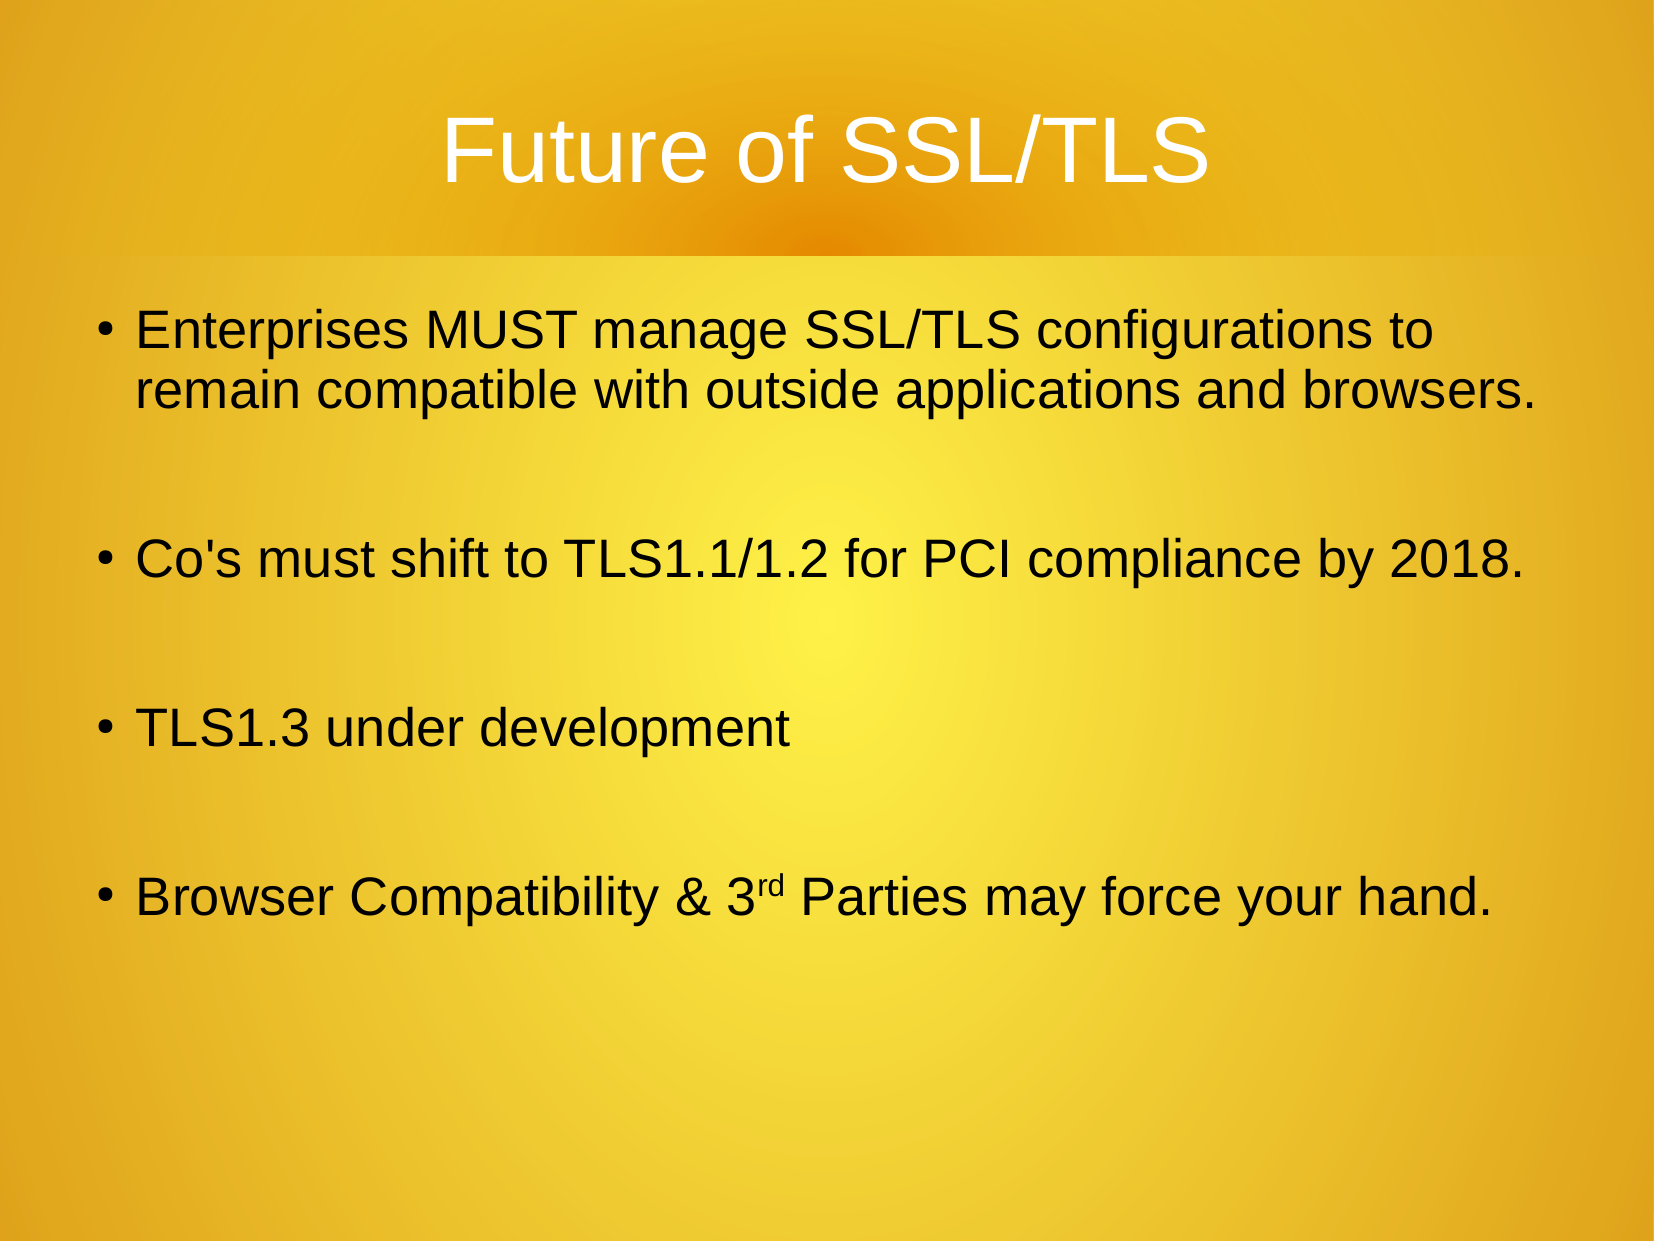

# Future of SSL/TLS
Enterprises MUST manage SSL/TLS configurations to remain compatible with outside applications and browsers.
Co's must shift to TLS1.1/1.2 for PCI compliance by 2018.
TLS1.3 under development
Browser Compatibility & 3rd Parties may force your hand.